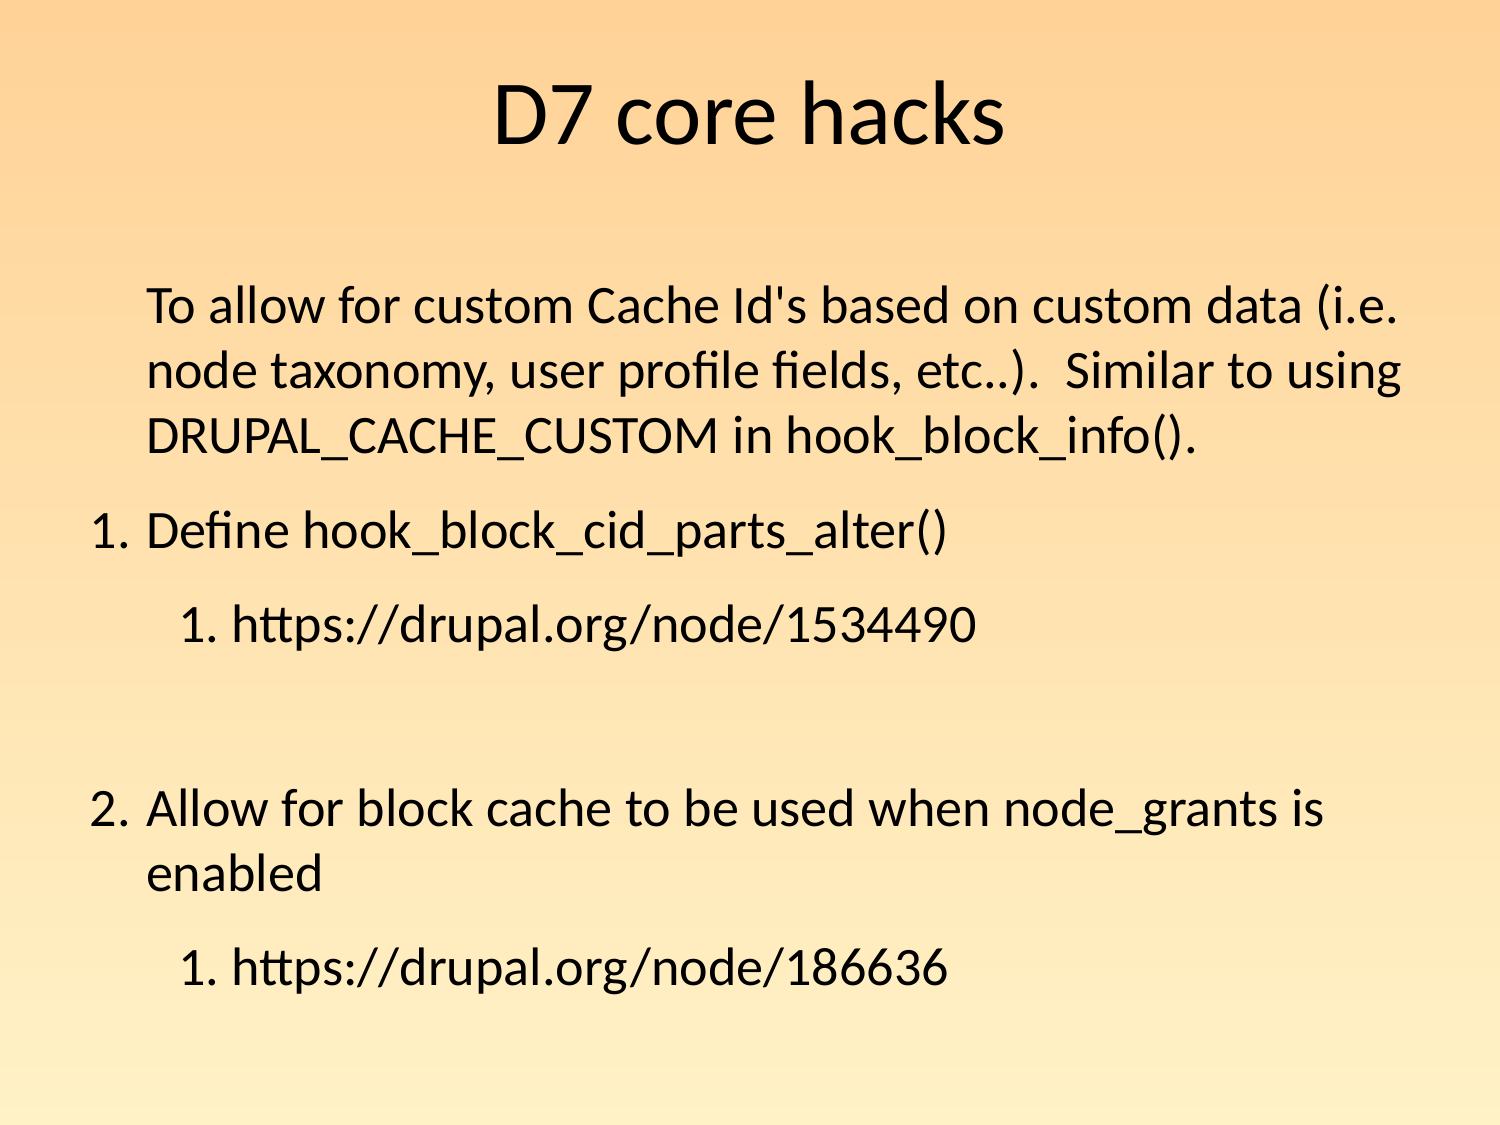

# D7 core hacks
To allow for custom Cache Id's based on custom data (i.e. node taxonomy, user profile fields, etc..). Similar to using DRUPAL_CACHE_CUSTOM in hook_block_info().
Define hook_block_cid_parts_alter()
https://drupal.org/node/1534490
Allow for block cache to be used when node_grants is enabled
https://drupal.org/node/186636